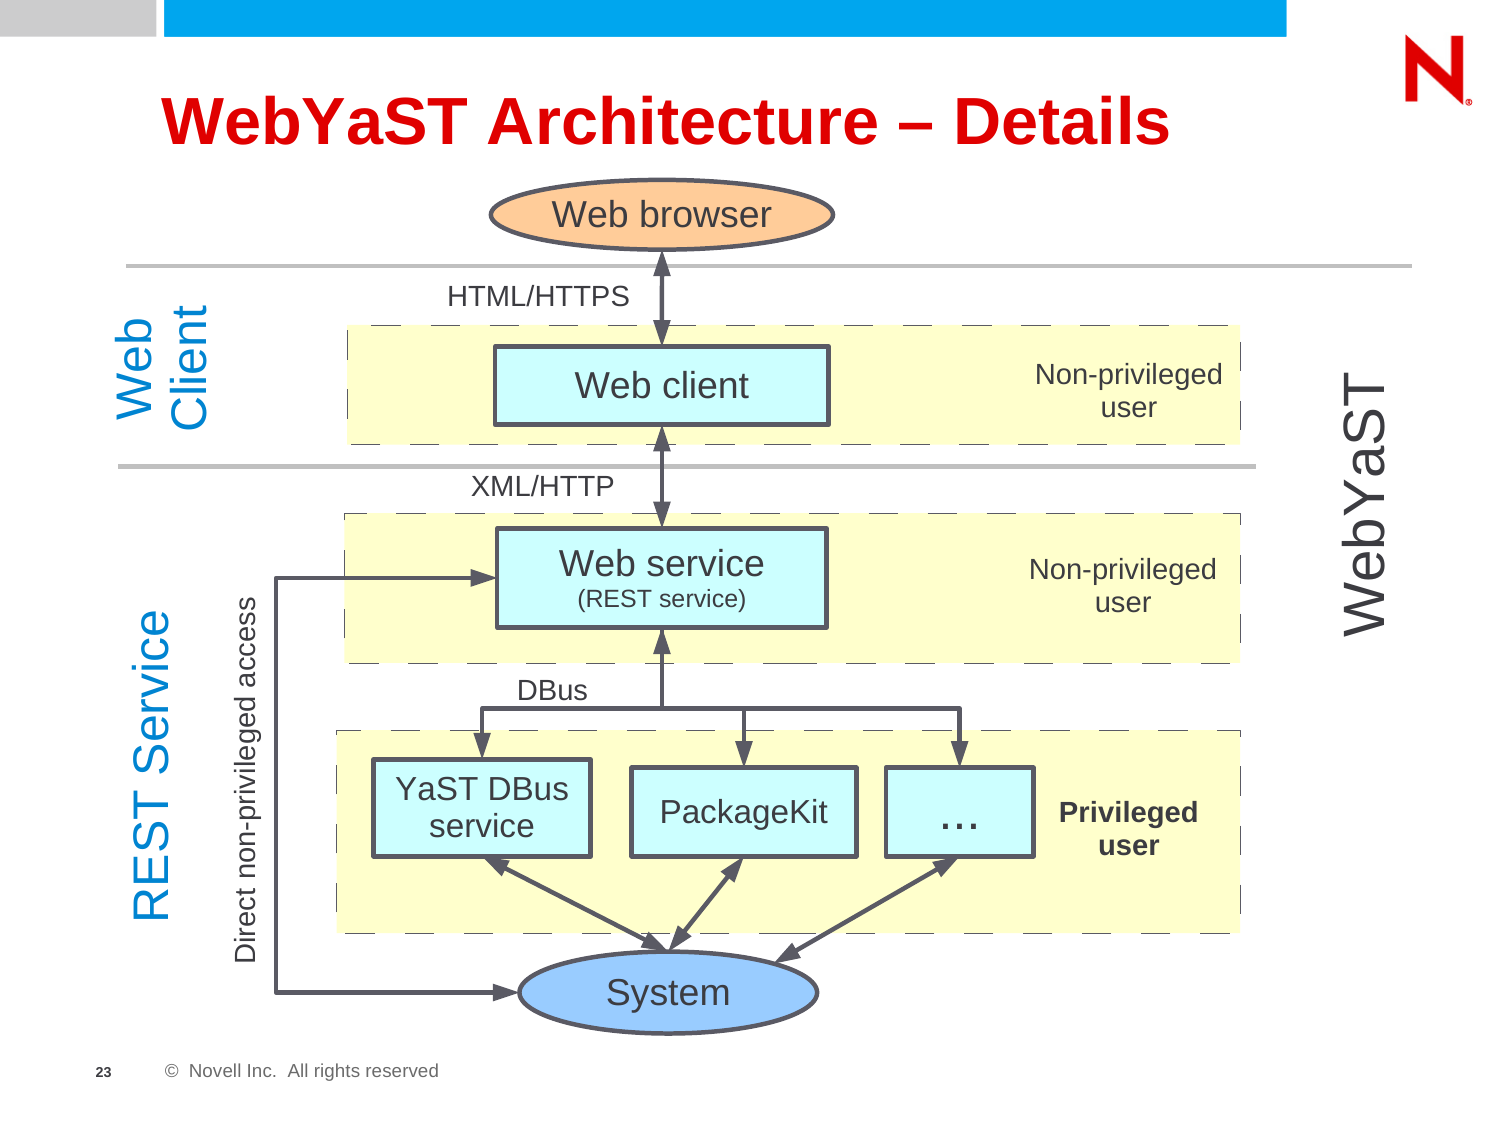

# WebYaST Architecture – Details
Web browser
HTML/HTTPS
Web
Client
Web client
Non-privileged
user
XML/HTTP
WebYaST
Web service
(REST service)
Non-privileged
user
DBus
REST Service
YaST DBus
service
Direct non-privileged access
PackageKit
...
Privileged
user
System